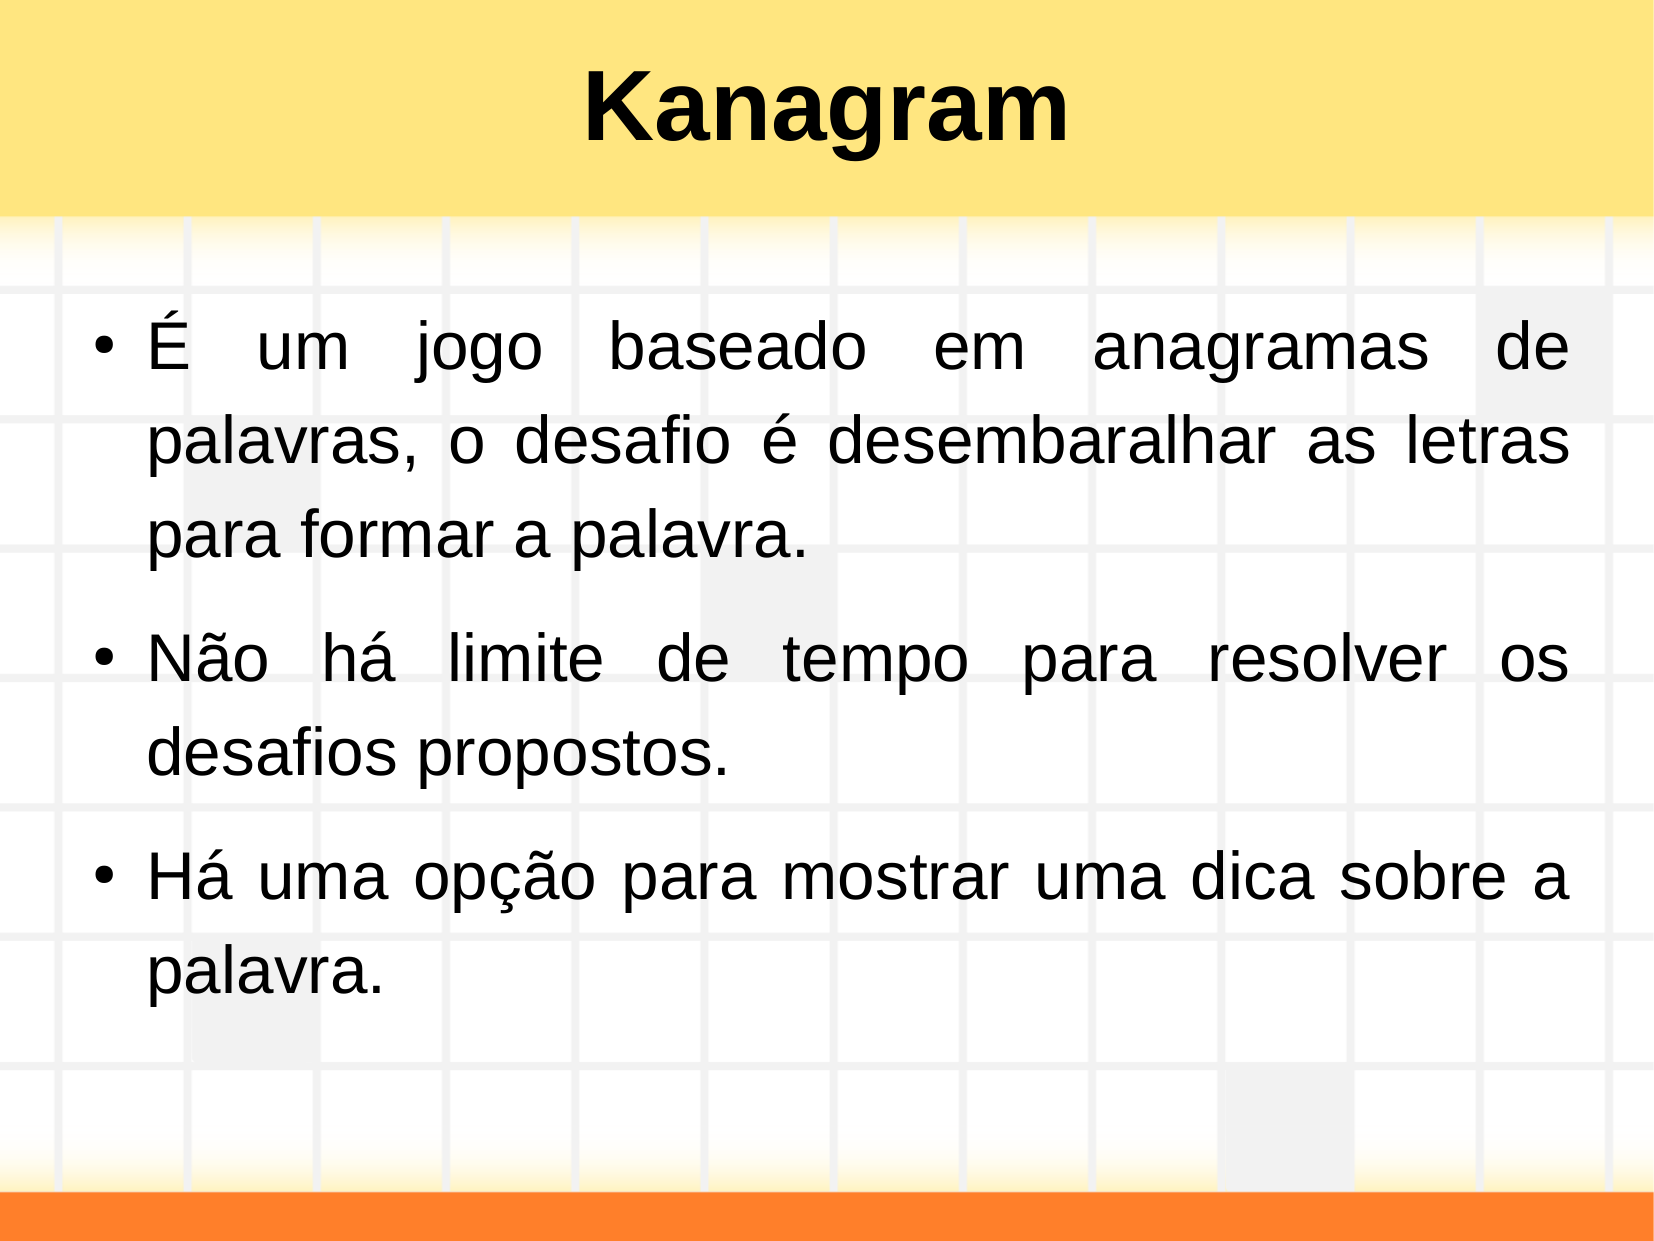

# Kanagram
É um jogo baseado em anagramas de palavras, o desafio é desembaralhar as letras para formar a palavra.
Não há limite de tempo para resolver os desafios propostos.
Há uma opção para mostrar uma dica sobre a palavra.